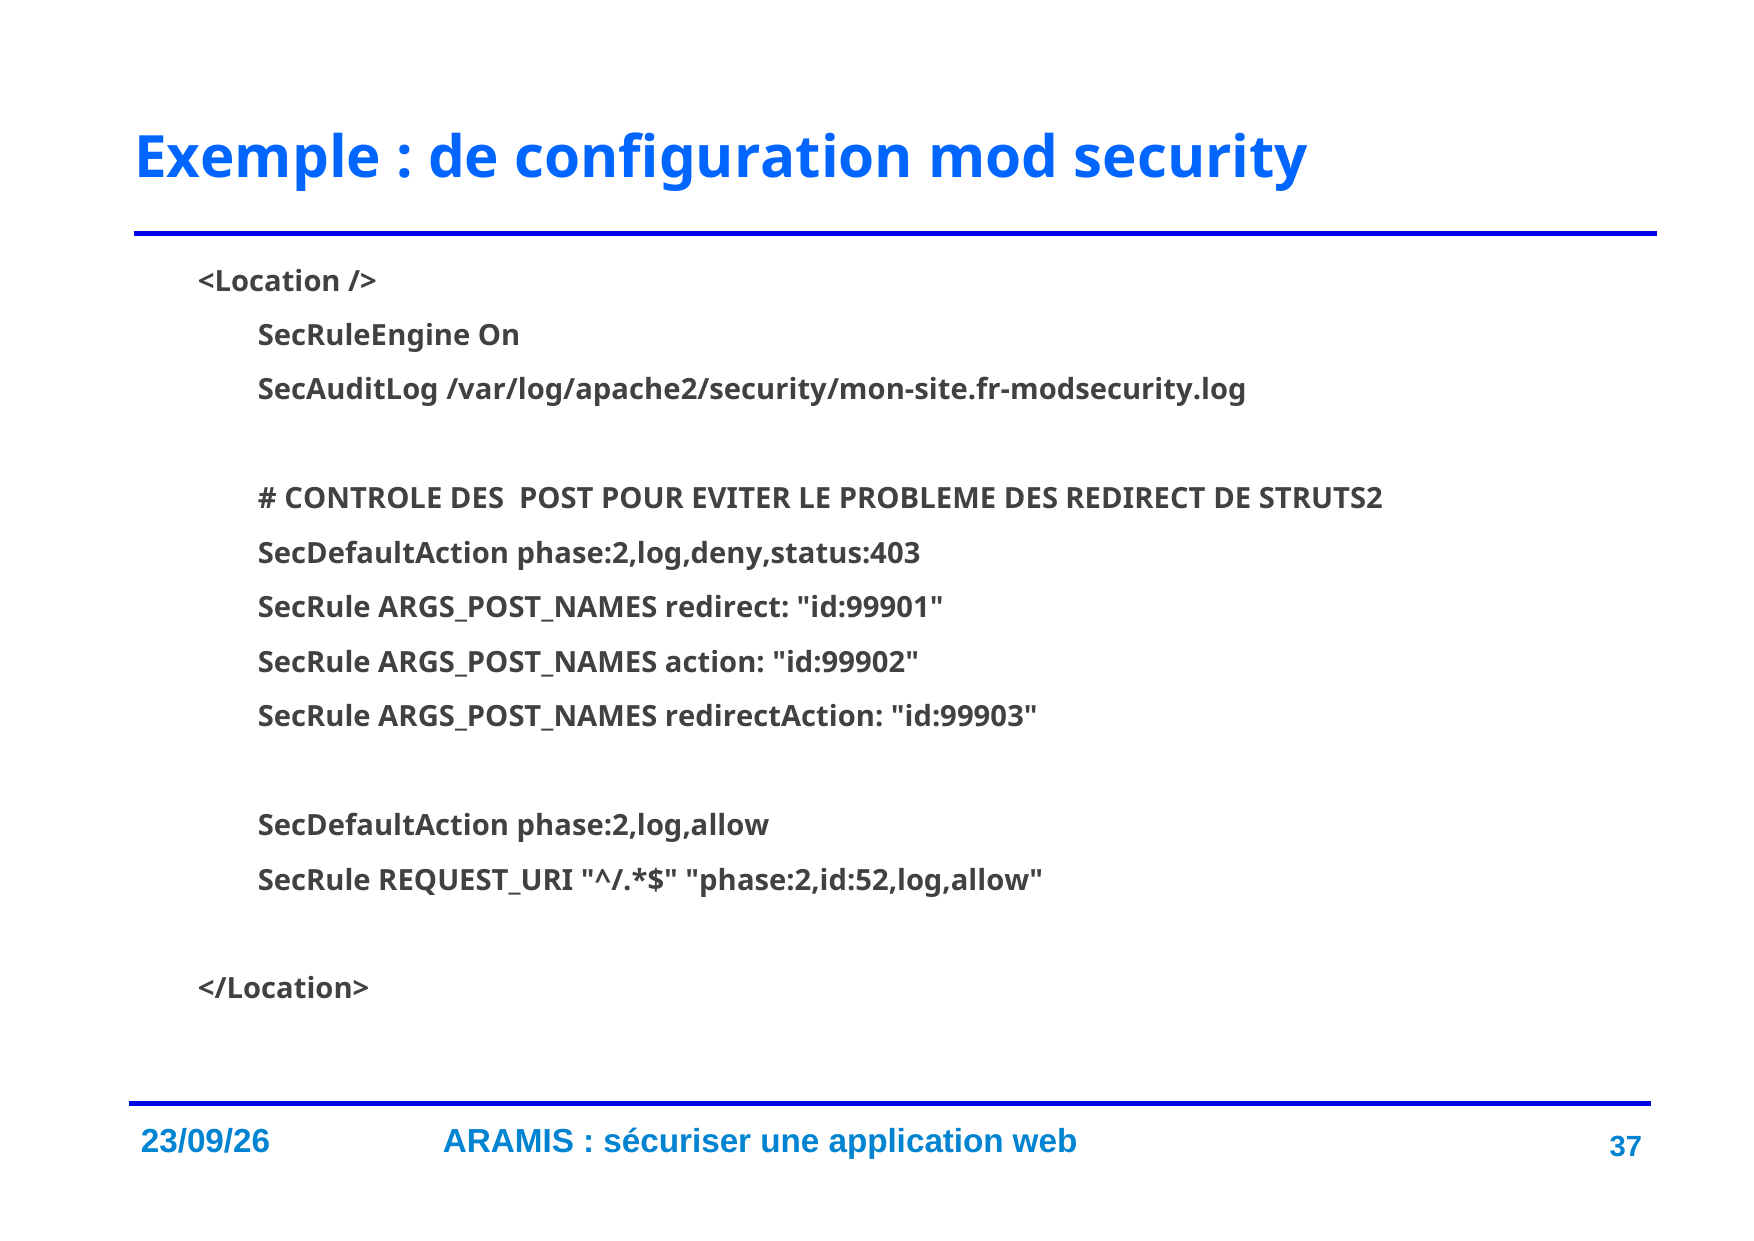

# Exemple : de configuration mod security
<Location />
 SecRuleEngine On
 SecAuditLog /var/log/apache2/security/mon-site.fr-modsecurity.log
 # CONTROLE DES POST POUR EVITER LE PROBLEME DES REDIRECT DE STRUTS2
 SecDefaultAction phase:2,log,deny,status:403
 SecRule ARGS_POST_NAMES redirect: "id:99901"
 SecRule ARGS_POST_NAMES action: "id:99902"
 SecRule ARGS_POST_NAMES redirectAction: "id:99903"
 SecDefaultAction phase:2,log,allow
 SecRule REQUEST_URI "^/.*$" "phase:2,id:52,log,allow"
</Location>
ARAMIS : sécuriser une application web
37